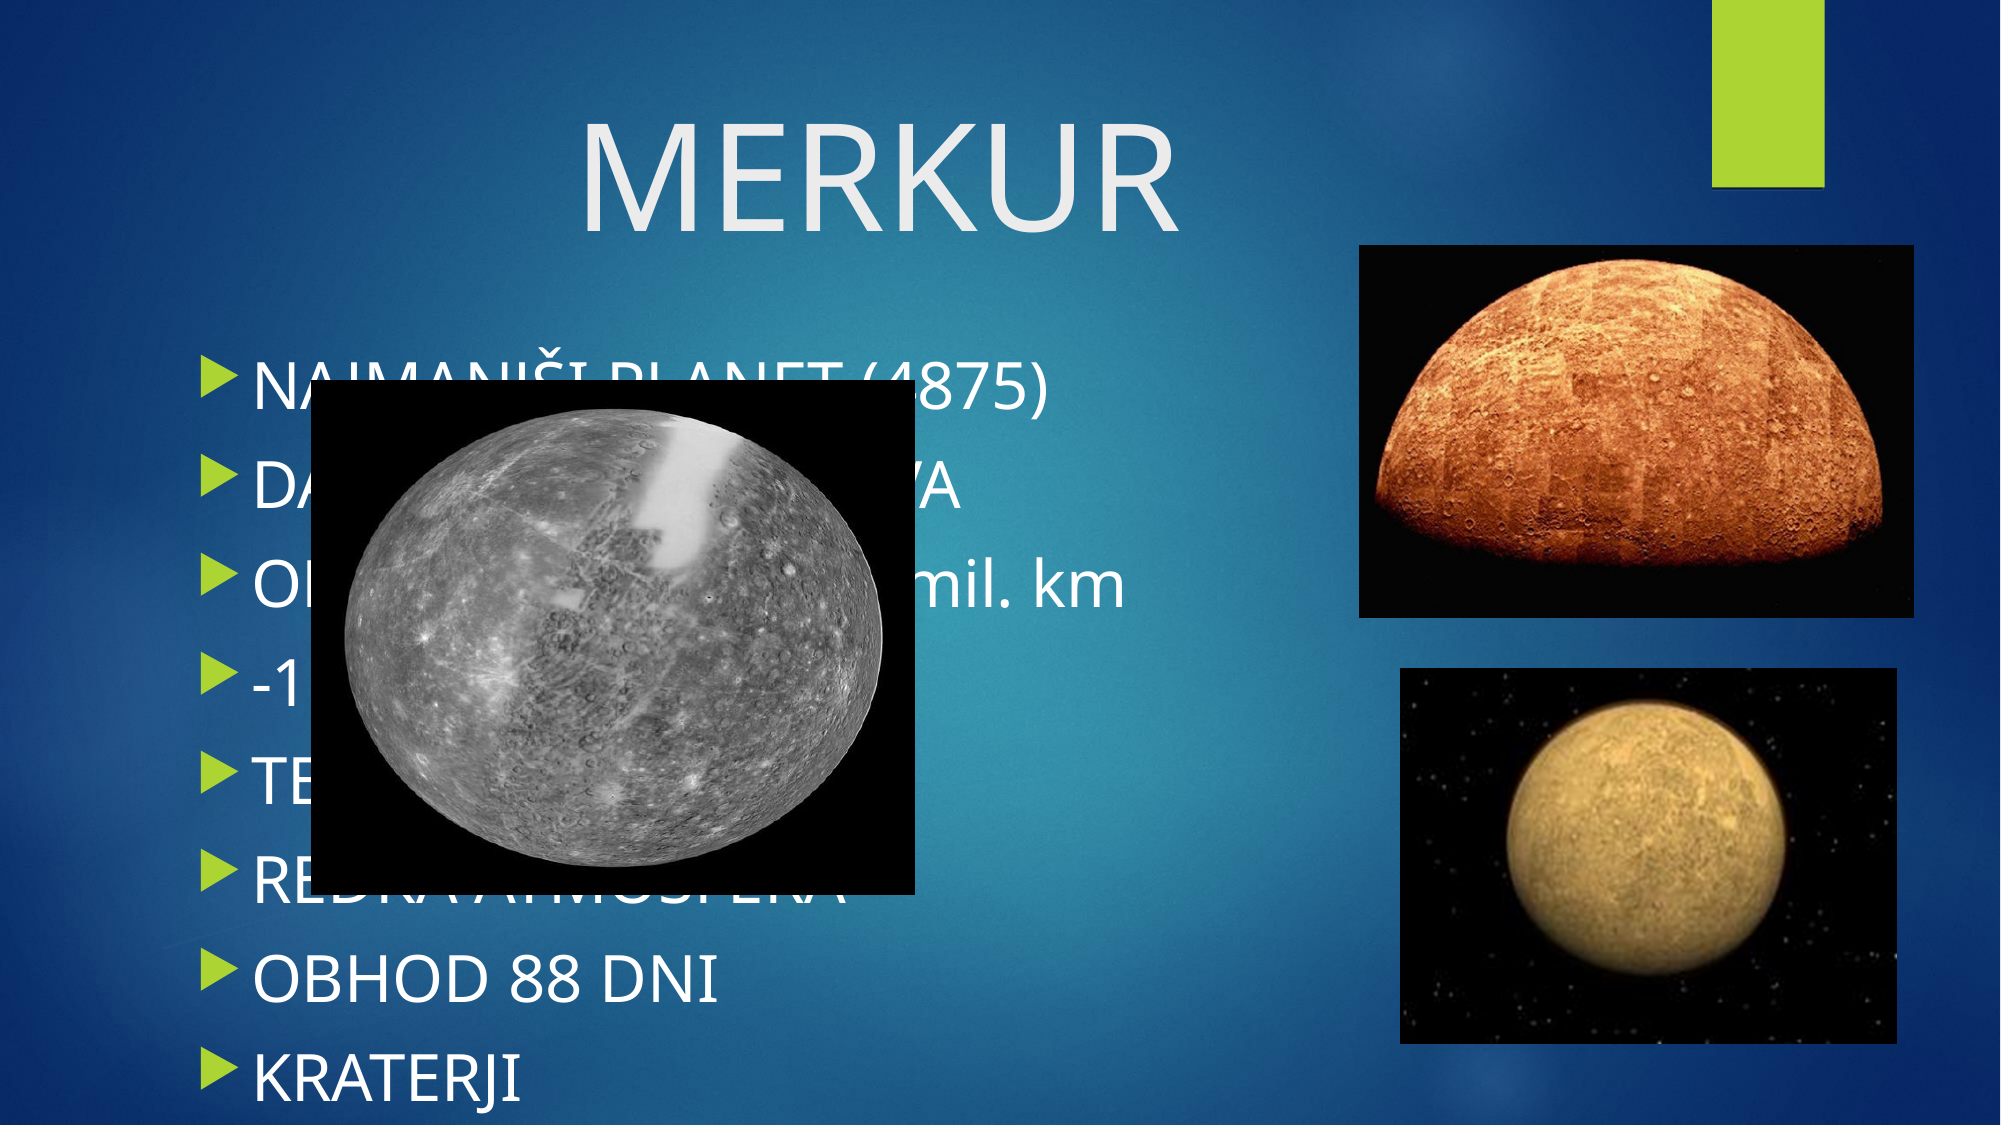

# MERKUR
NAJMANJŠI PLANET (4875)
DAN TRAJA 57,7 DNEVA
ODDALJENOST 46-70 mil. km
-180°c-430°c
TEŽJE VIDEN
REDKA ATMOSFERA
OBHOD 88 DNI
KRATERJI